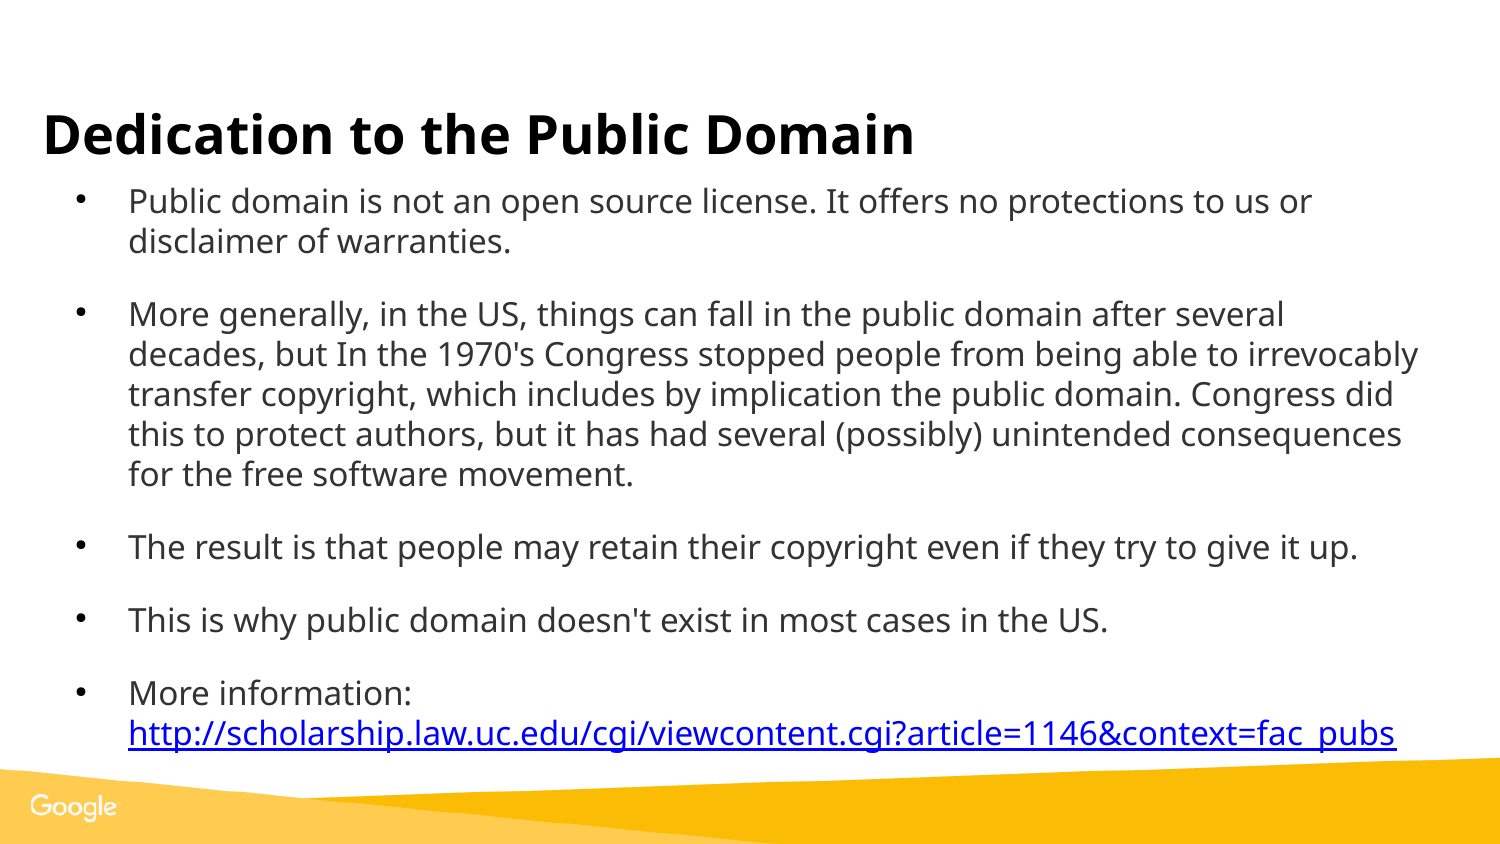

Dedication to the Public Domain
# Public domain is not an open source license. It offers no protections to us or disclaimer of warranties.
More generally, in the US, things can fall in the public domain after several decades, but In the 1970's Congress stopped people from being able to irrevocably transfer copyright, which includes by implication the public domain. Congress did this to protect authors, but it has had several (possibly) unintended consequences for the free software movement.
The result is that people may retain their copyright even if they try to give it up.
This is why public domain doesn't exist in most cases in the US.
More information: http://scholarship.law.uc.edu/cgi/viewcontent.cgi?article=1146&context=fac_pubs